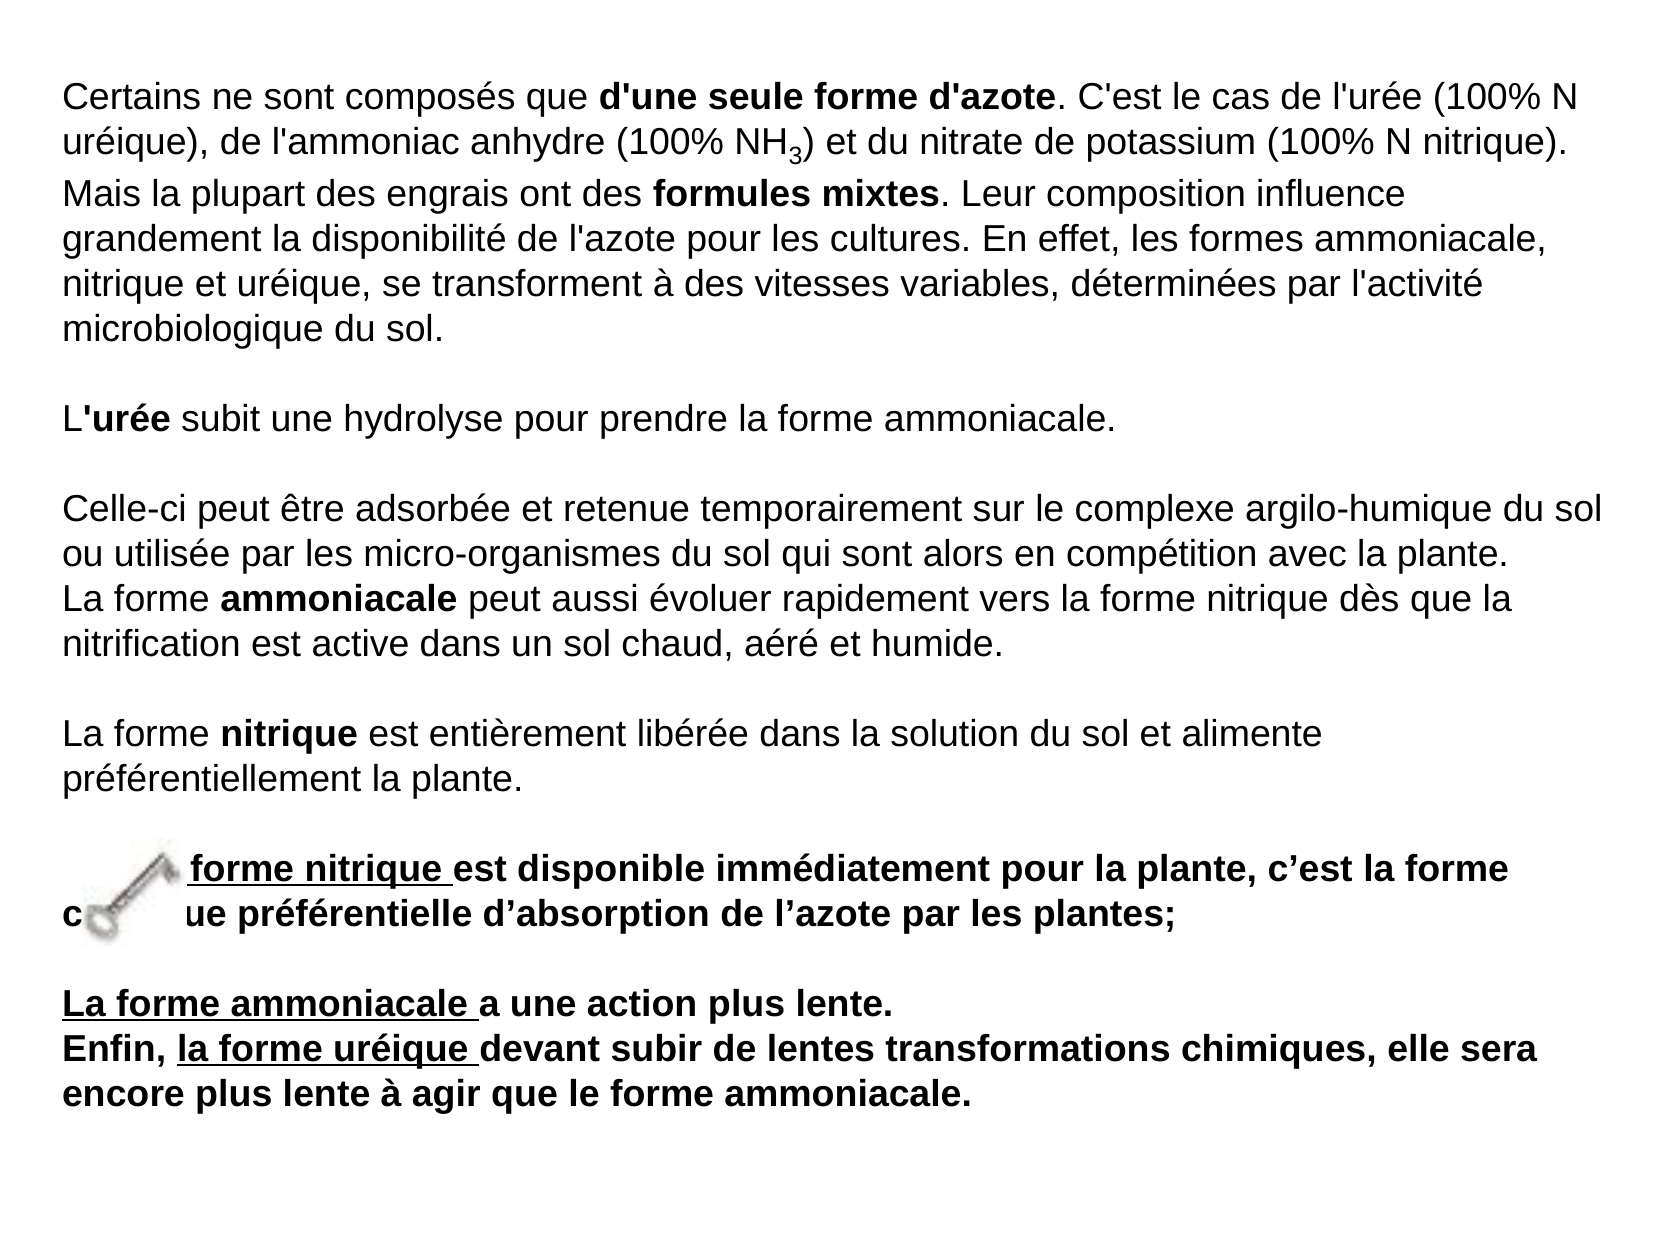

Certains ne sont composés que d'une seule forme d'azote. C'est le cas de l'urée (100% N uréique), de l'ammoniac anhydre (100% NH3) et du nitrate de potassium (100% N nitrique).
Mais la plupart des engrais ont des formules mixtes. Leur composition influence grandement la disponibilité de l'azote pour les cultures. En effet, les formes ammoniacale, nitrique et uréique, se transforment à des vitesses variables, déterminées par l'activité microbiologique du sol.
L'urée subit une hydrolyse pour prendre la forme ammoniacale.
Celle-ci peut être adsorbée et retenue temporairement sur le complexe argilo-humique du sol ou utilisée par les micro-organismes du sol qui sont alors en compétition avec la plante.
La forme ammoniacale peut aussi évoluer rapidement vers la forme nitrique dès que la nitrification est active dans un sol chaud, aéré et humide.
La forme nitrique est entièrement libérée dans la solution du sol et alimente préférentiellement la plante.
	La forme nitrique est disponible immédiatement pour la plante, c’est la forme 	chimique préférentielle d’absorption de l’azote par les plantes;
La forme ammoniacale a une action plus lente.
Enfin, la forme uréique devant subir de lentes transformations chimiques, elle sera encore plus lente à agir que le forme ammoniacale.